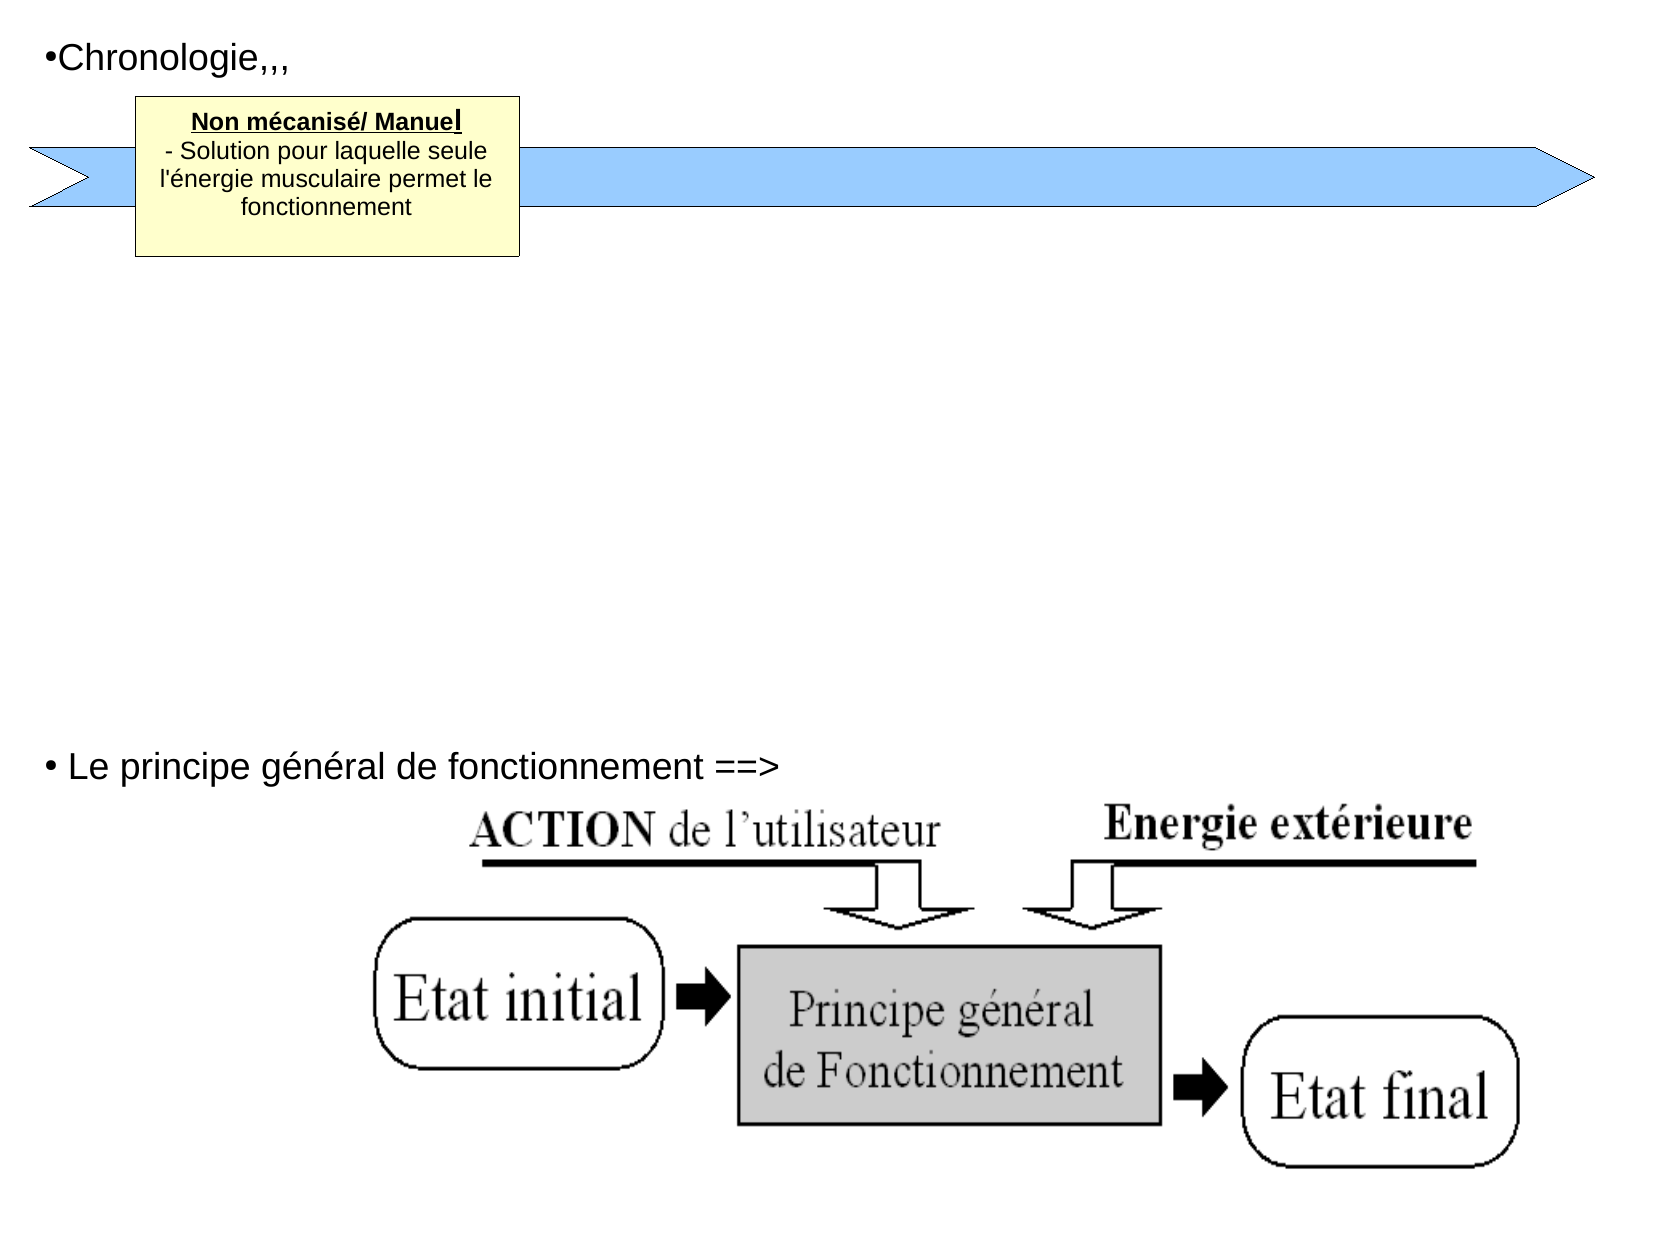

Chronologie,,,
| Non mécanisé/ Manuel - Solution pour laquelle seule l'énergie musculaire permet le fonctionnement |
| --- |
 Le principe général de fonctionnement ==>